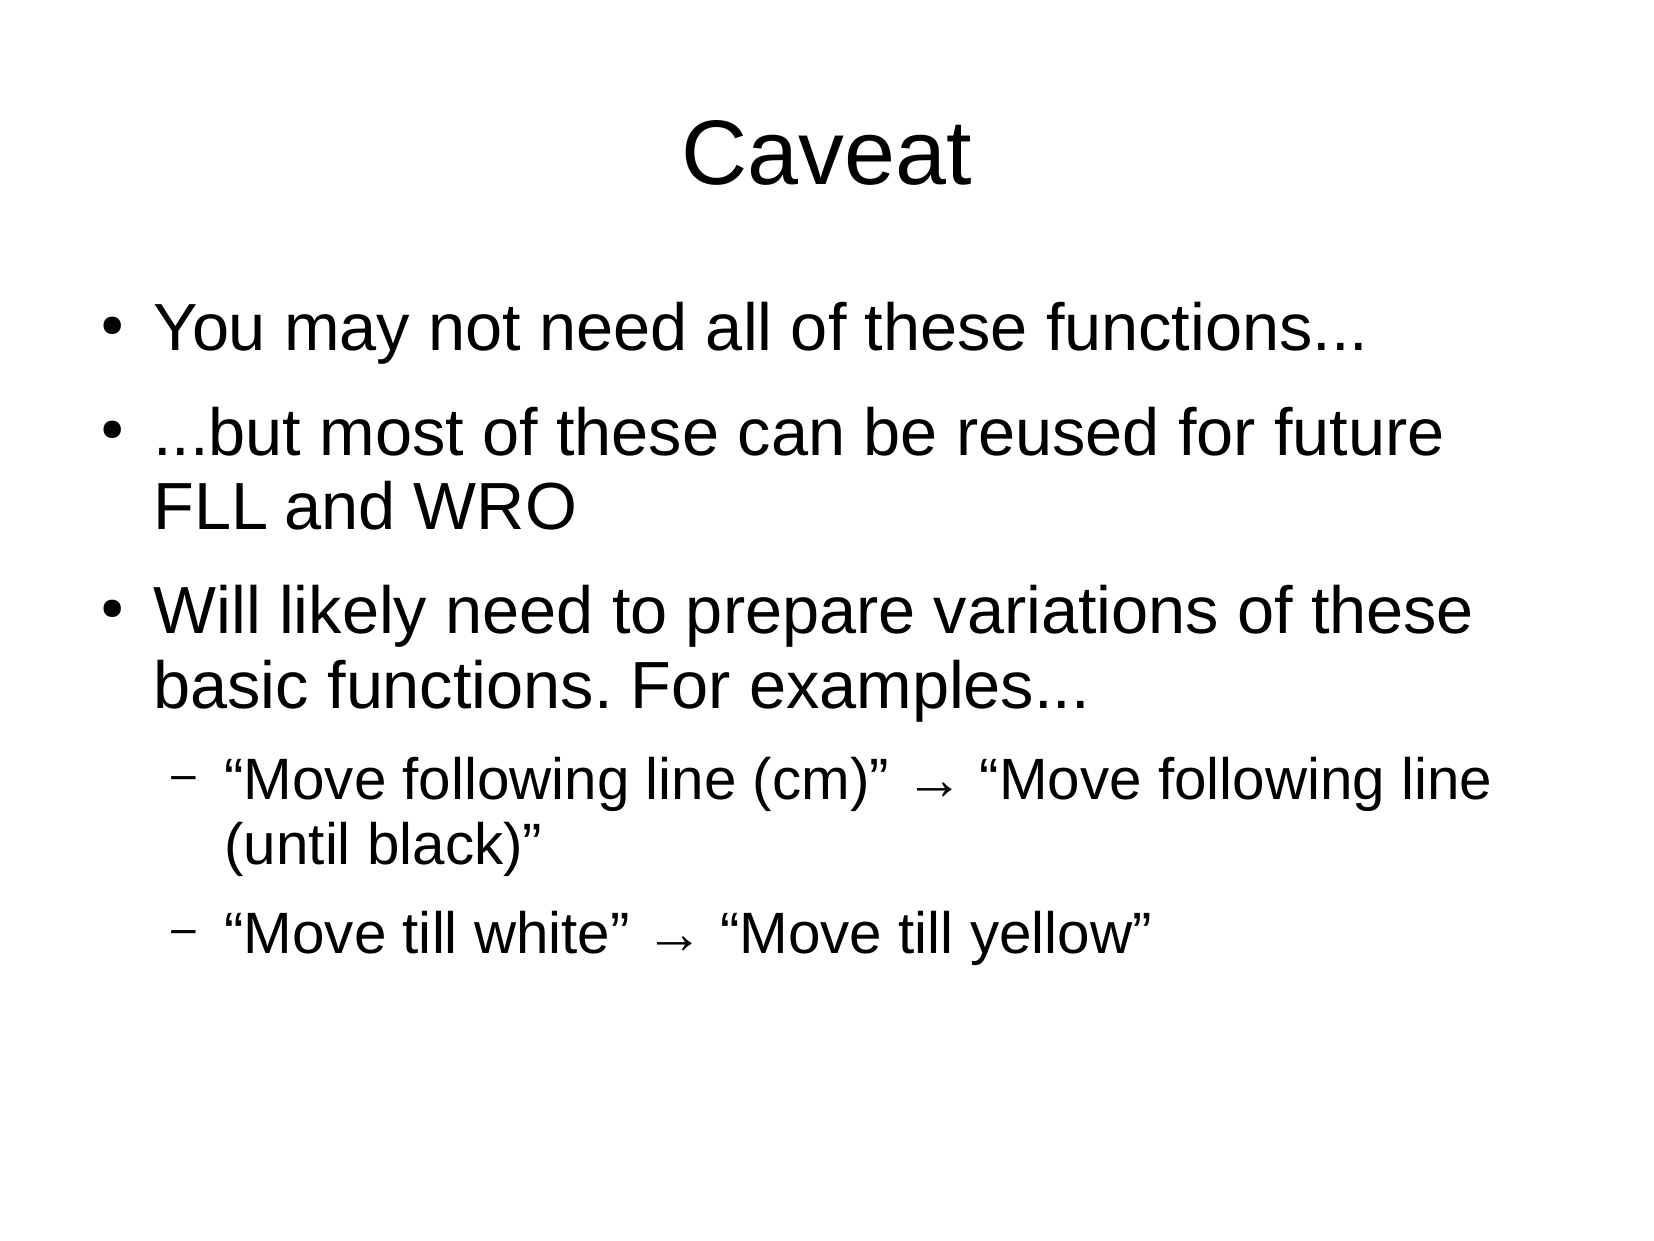

# Caveat
You may not need all of these functions...
...but most of these can be reused for future FLL and WRO
Will likely need to prepare variations of these basic functions. For examples...
“Move following line (cm)” → “Move following line (until black)”
“Move till white” → “Move till yellow”